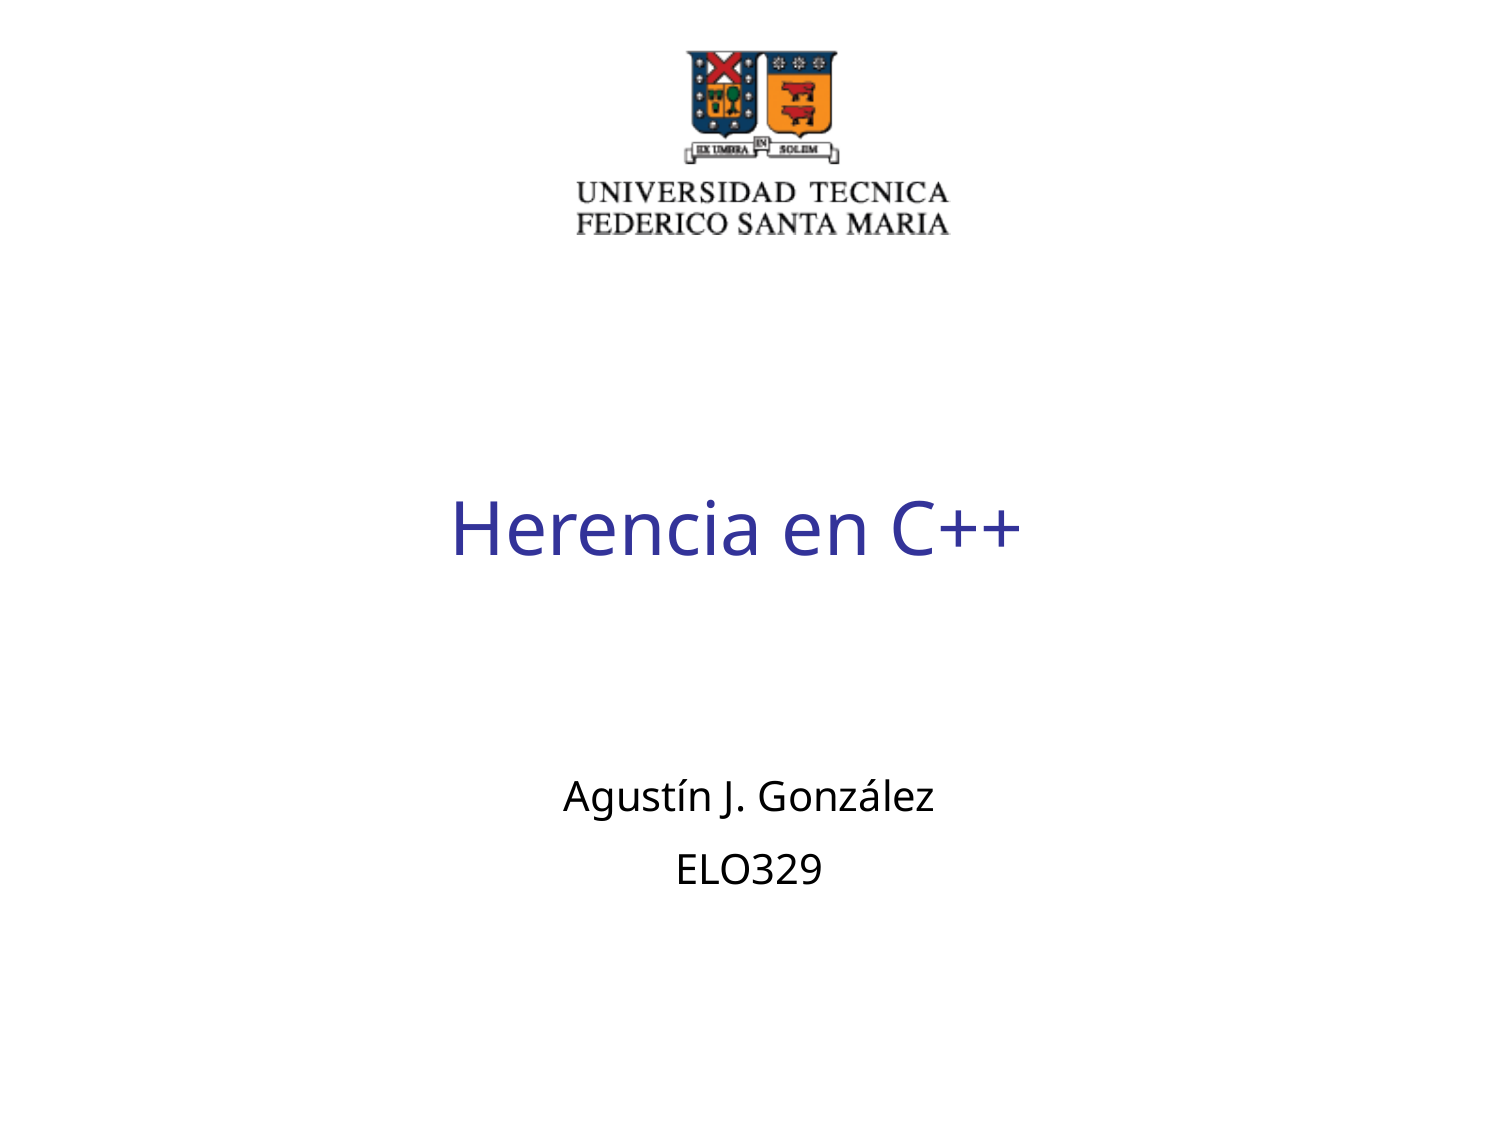

# Herencia en C++
Agustín J. González
ELO329